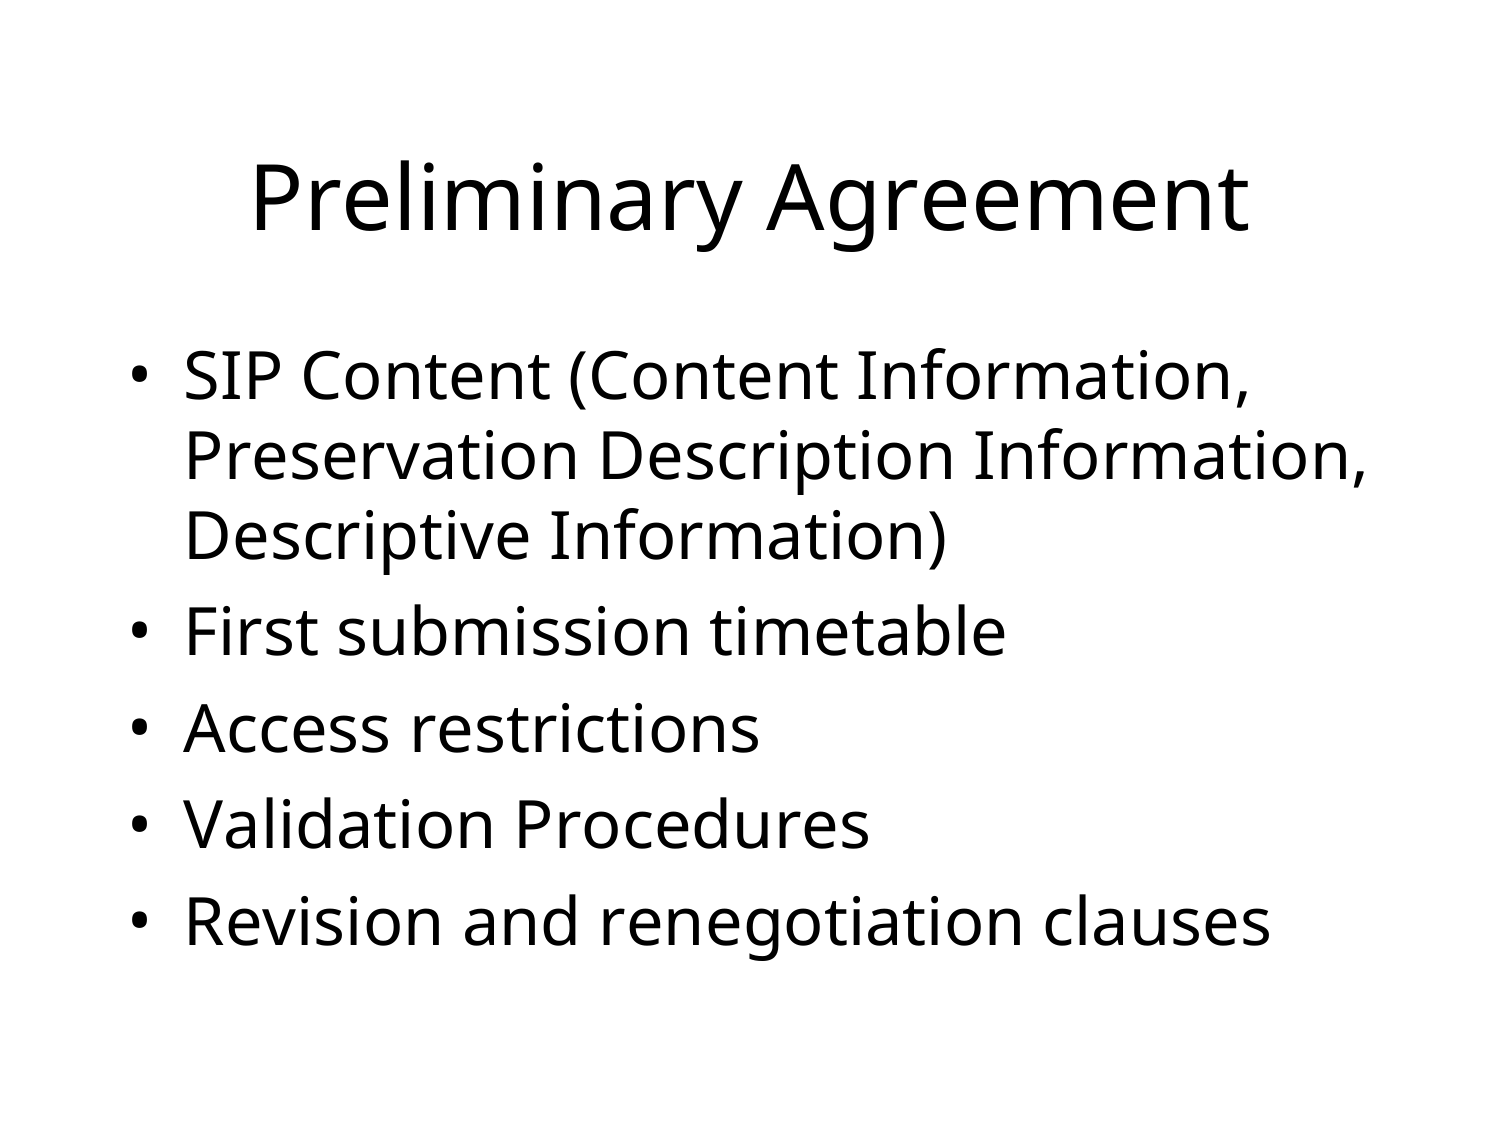

# Preliminary Agreement
SIP Content (Content Information, Preservation Description Information, Descriptive Information)
First submission timetable
Access restrictions
Validation Procedures
Revision and renegotiation clauses